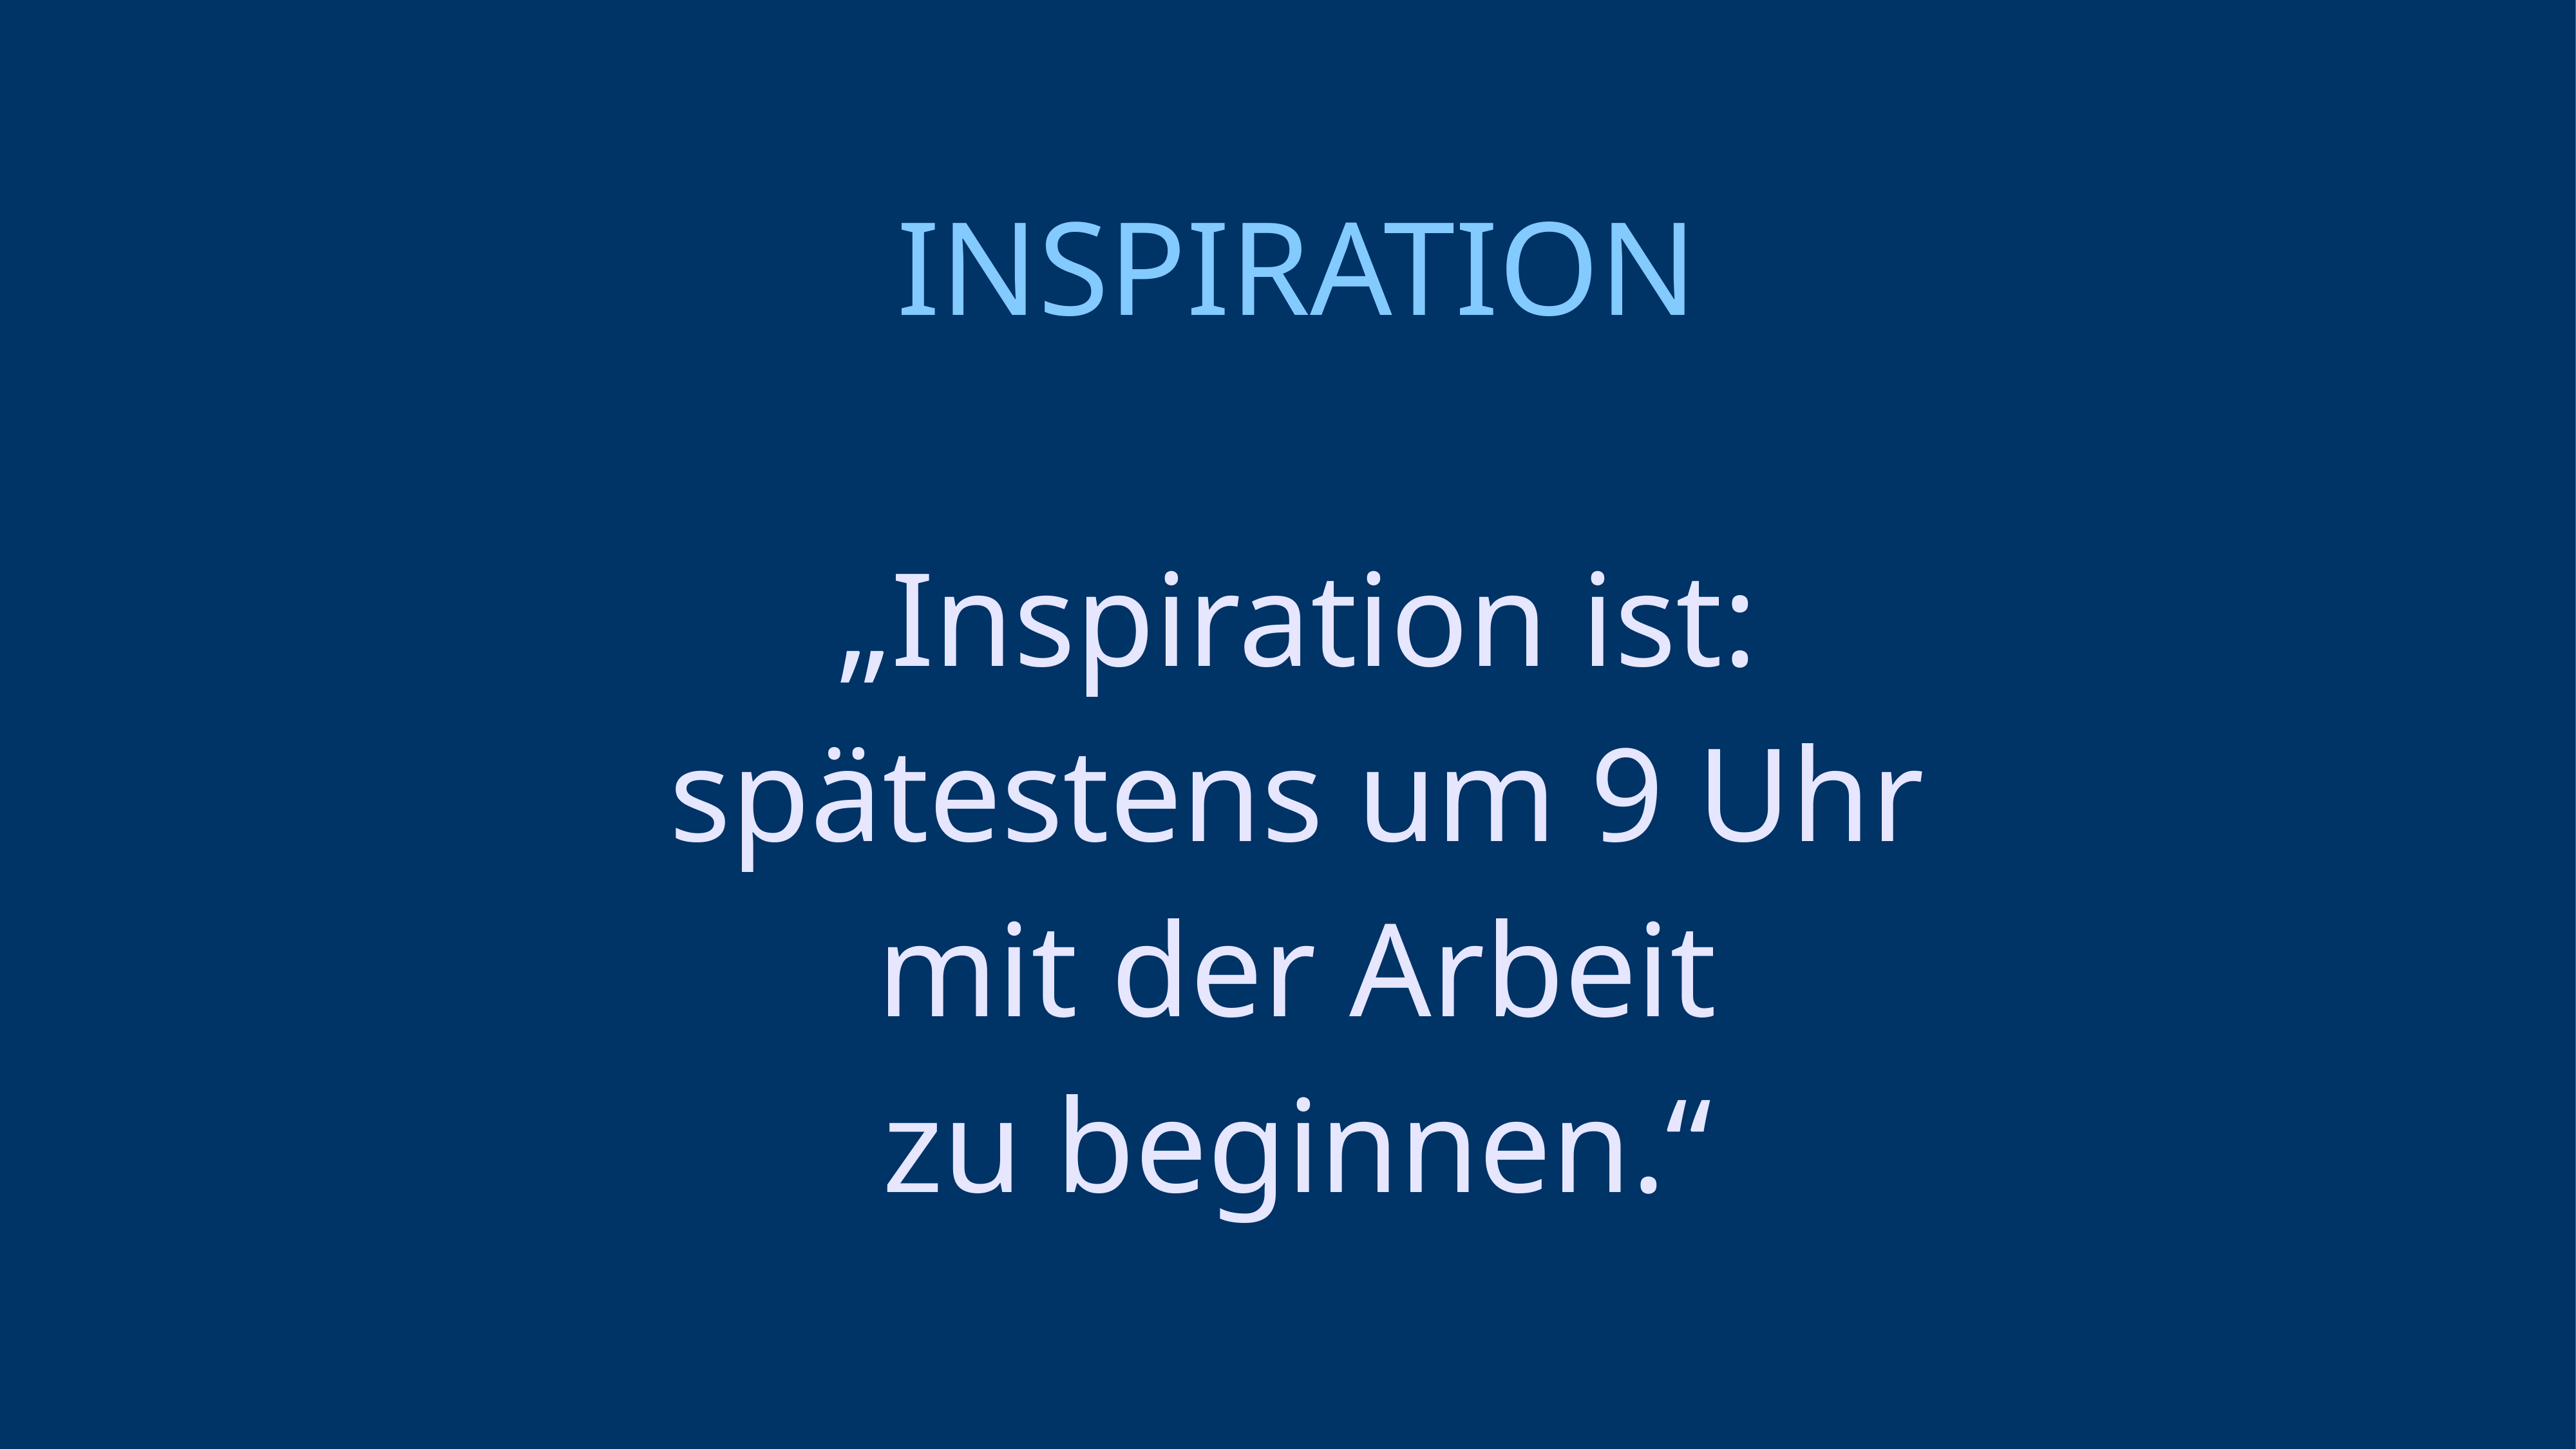

INSPIRATION
„Inspiration ist:
spätestens um 9 Uhr
mit der Arbeit
zu beginnen.“